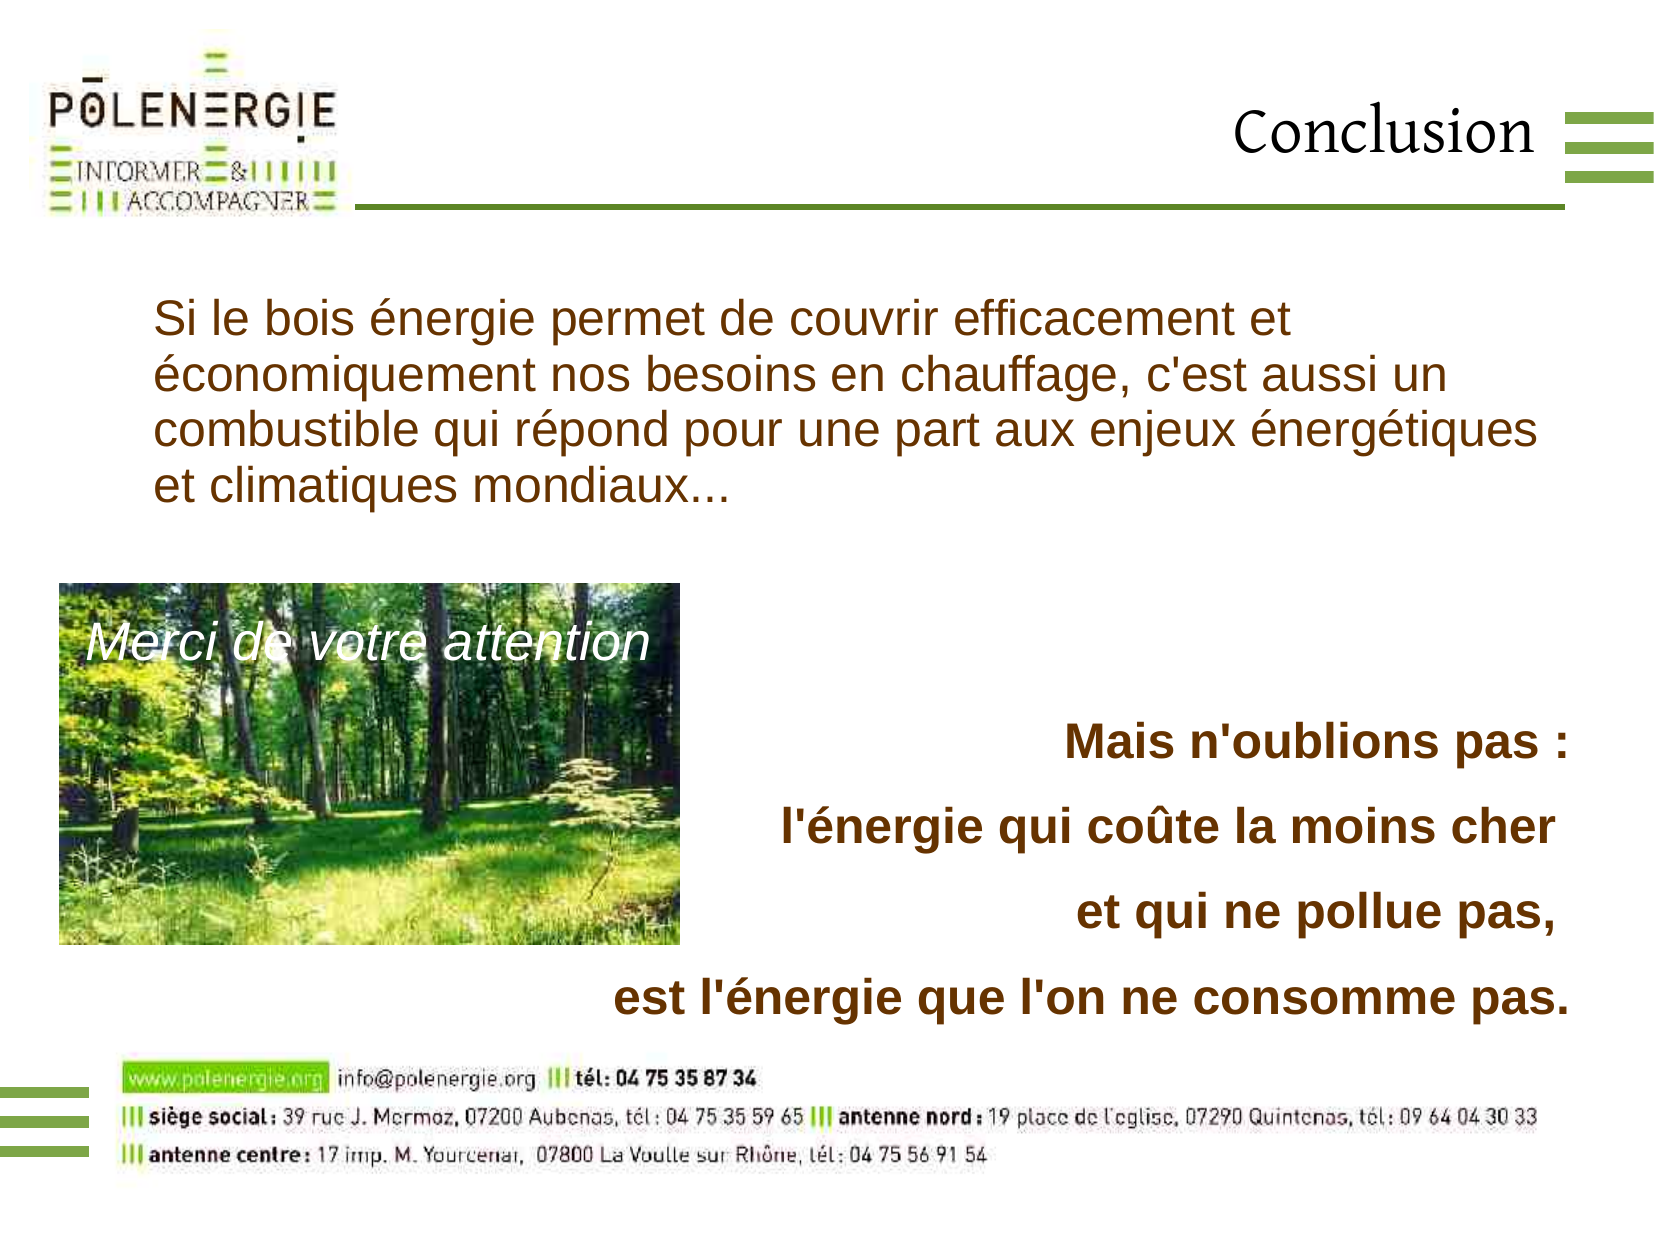

# Conclusion
Si le bois énergie permet de couvrir efficacement et économiquement nos besoins en chauffage, c'est aussi un combustible qui répond pour une part aux enjeux énergétiques et climatiques mondiaux...
Mais n'oublions pas :
 l'énergie qui coûte la moins cher
et qui ne pollue pas,
est l'énergie que l'on ne consomme pas.
Merci de votre attention